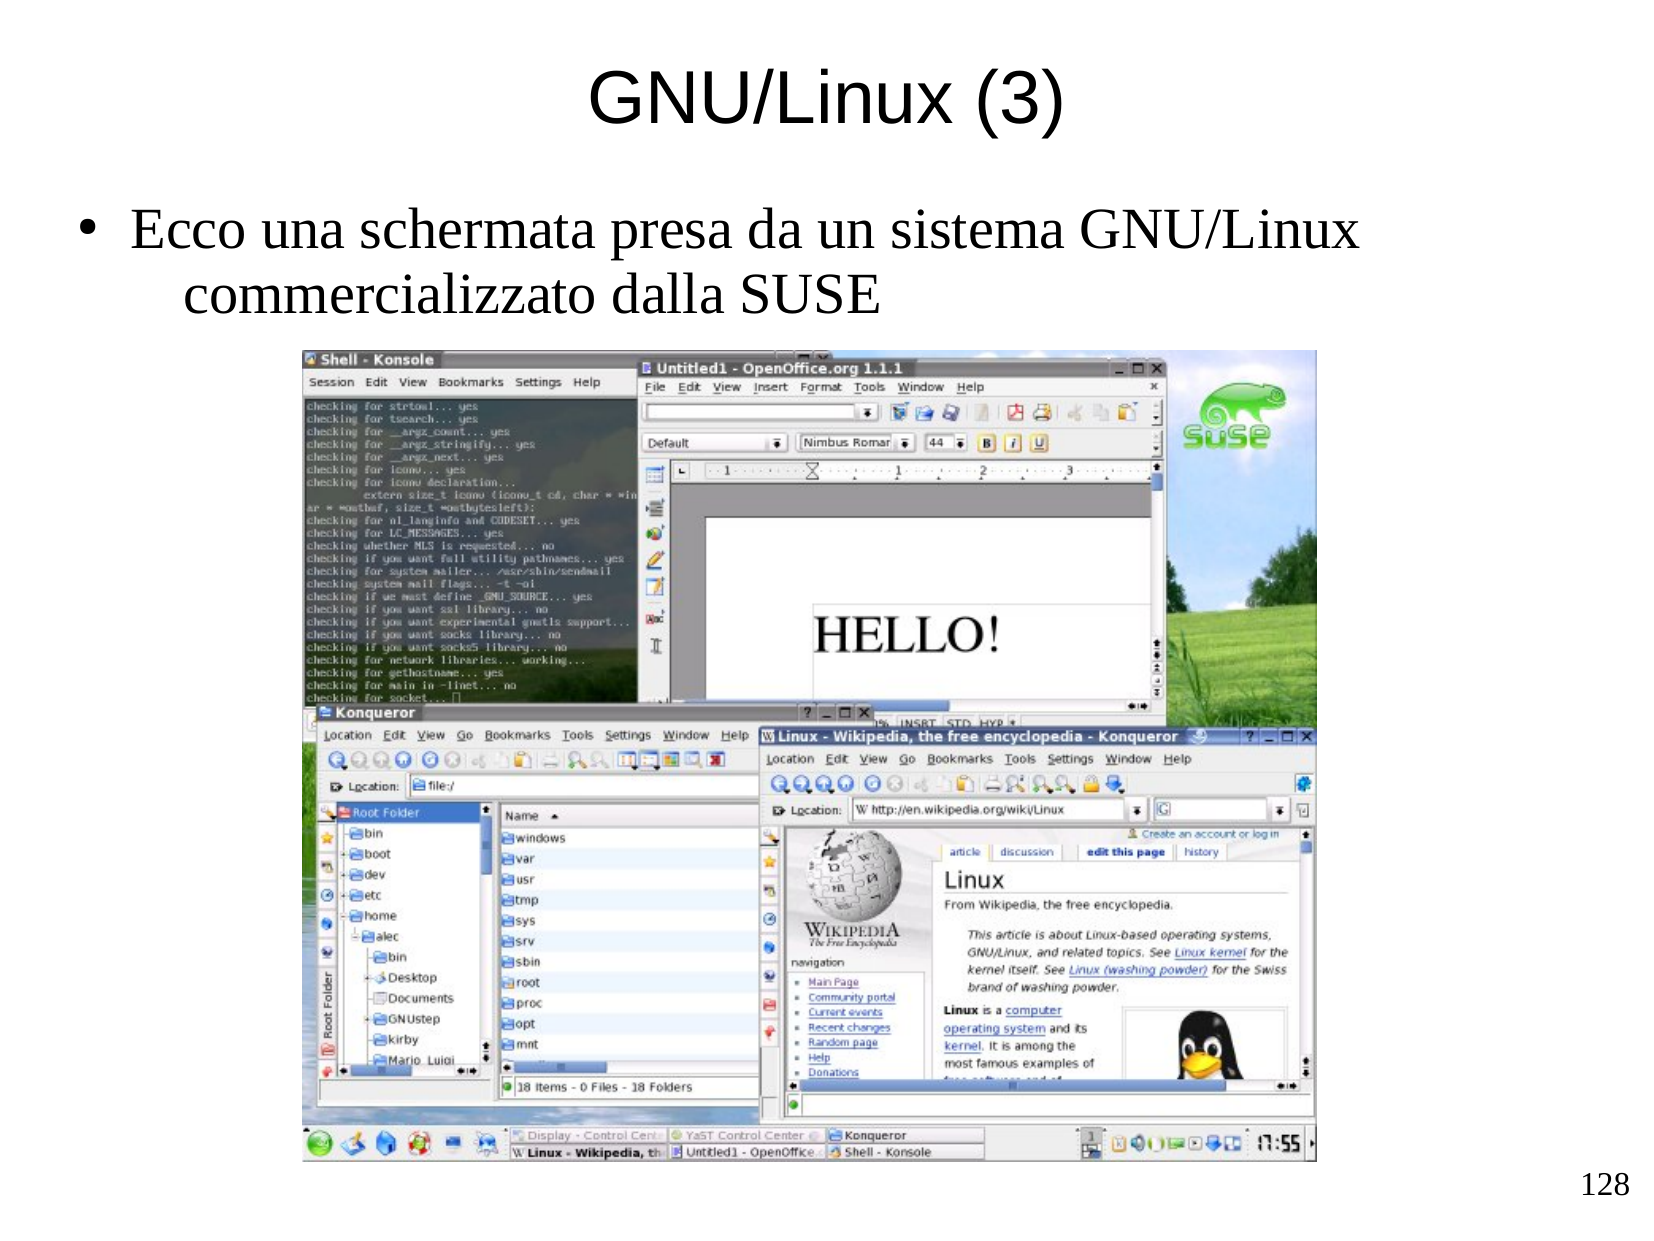

# GNU/Linux (3)
Ecco una schermata presa da un sistema GNU/Linux commercializzato dalla SUSE